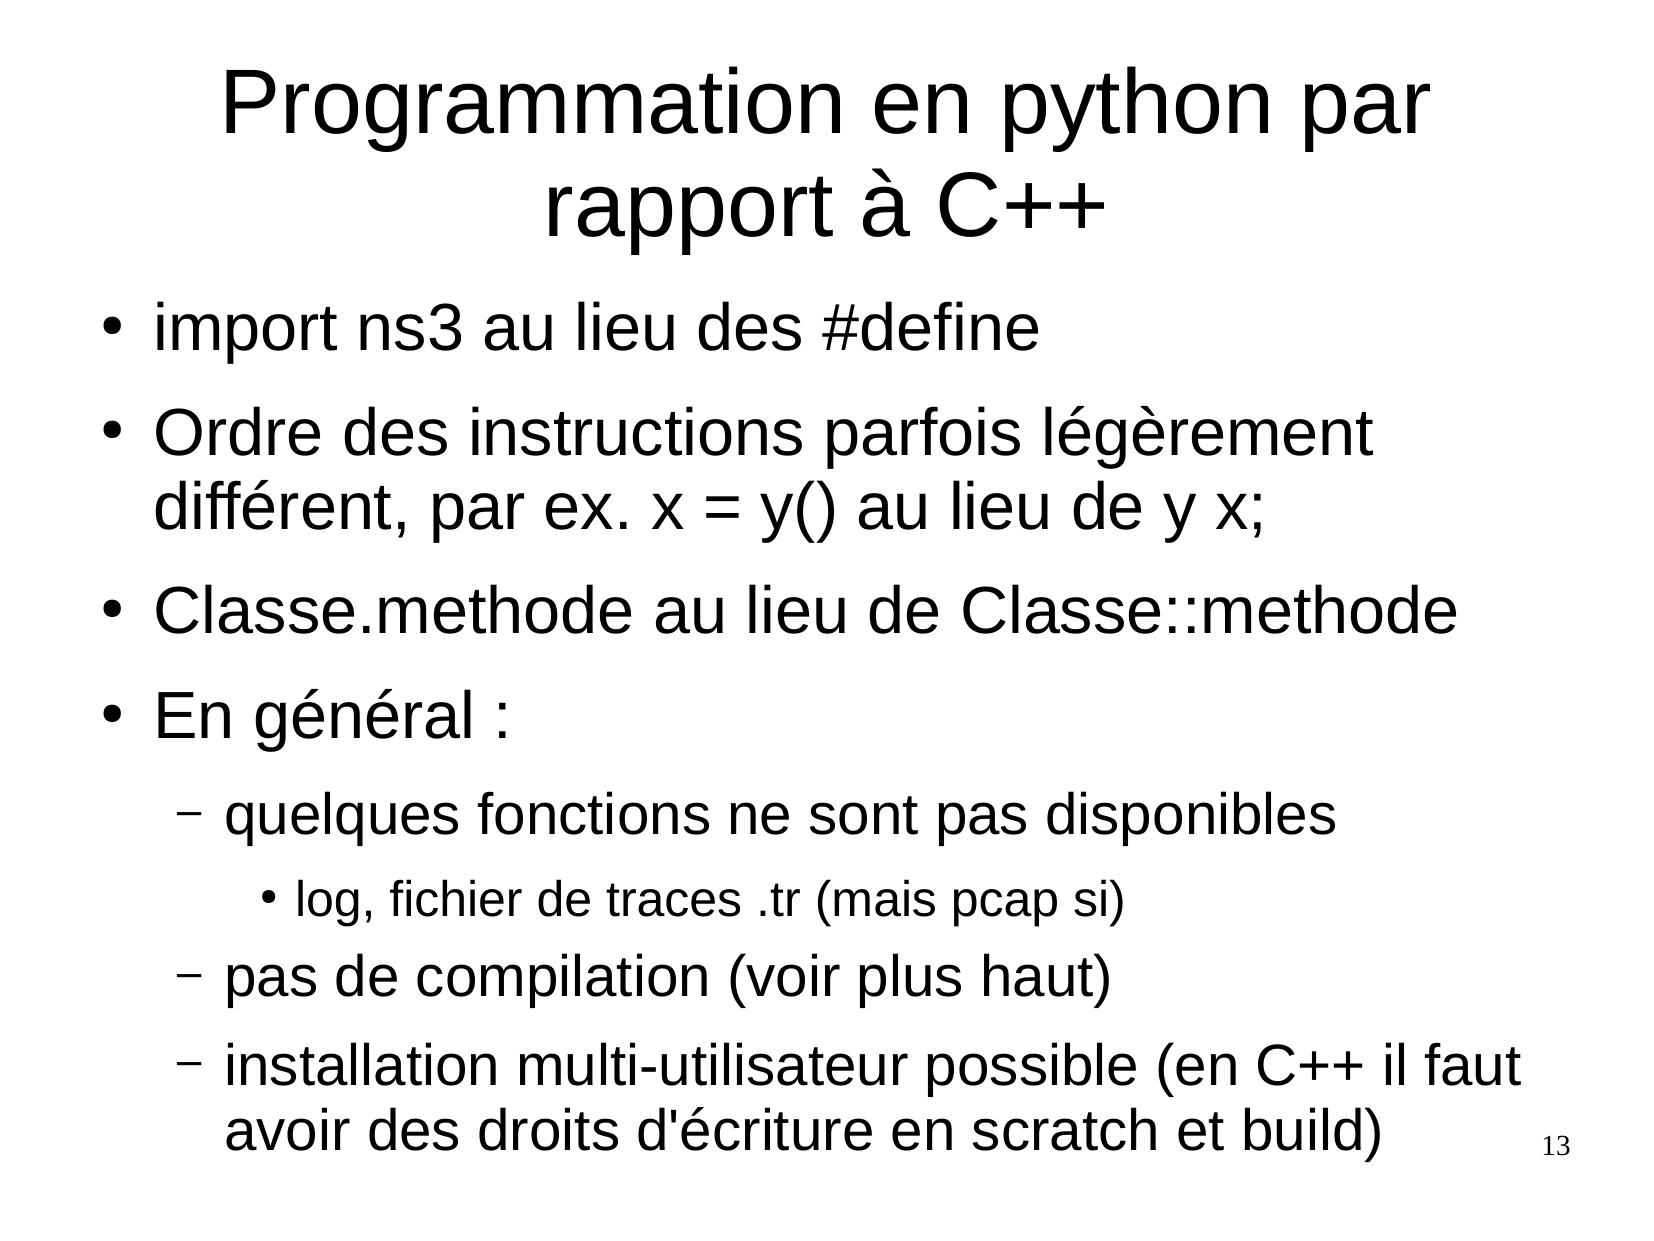

# Programmation en python par rapport à C++
import ns3 au lieu des #define
Ordre des instructions parfois légèrement différent, par ex. x = y() au lieu de y x;
Classe.methode au lieu de Classe::methode
En général :
quelques fonctions ne sont pas disponibles
log, fichier de traces .tr (mais pcap si)
pas de compilation (voir plus haut)
installation multi-utilisateur possible (en C++ il faut avoir des droits d'écriture en scratch et build)
13